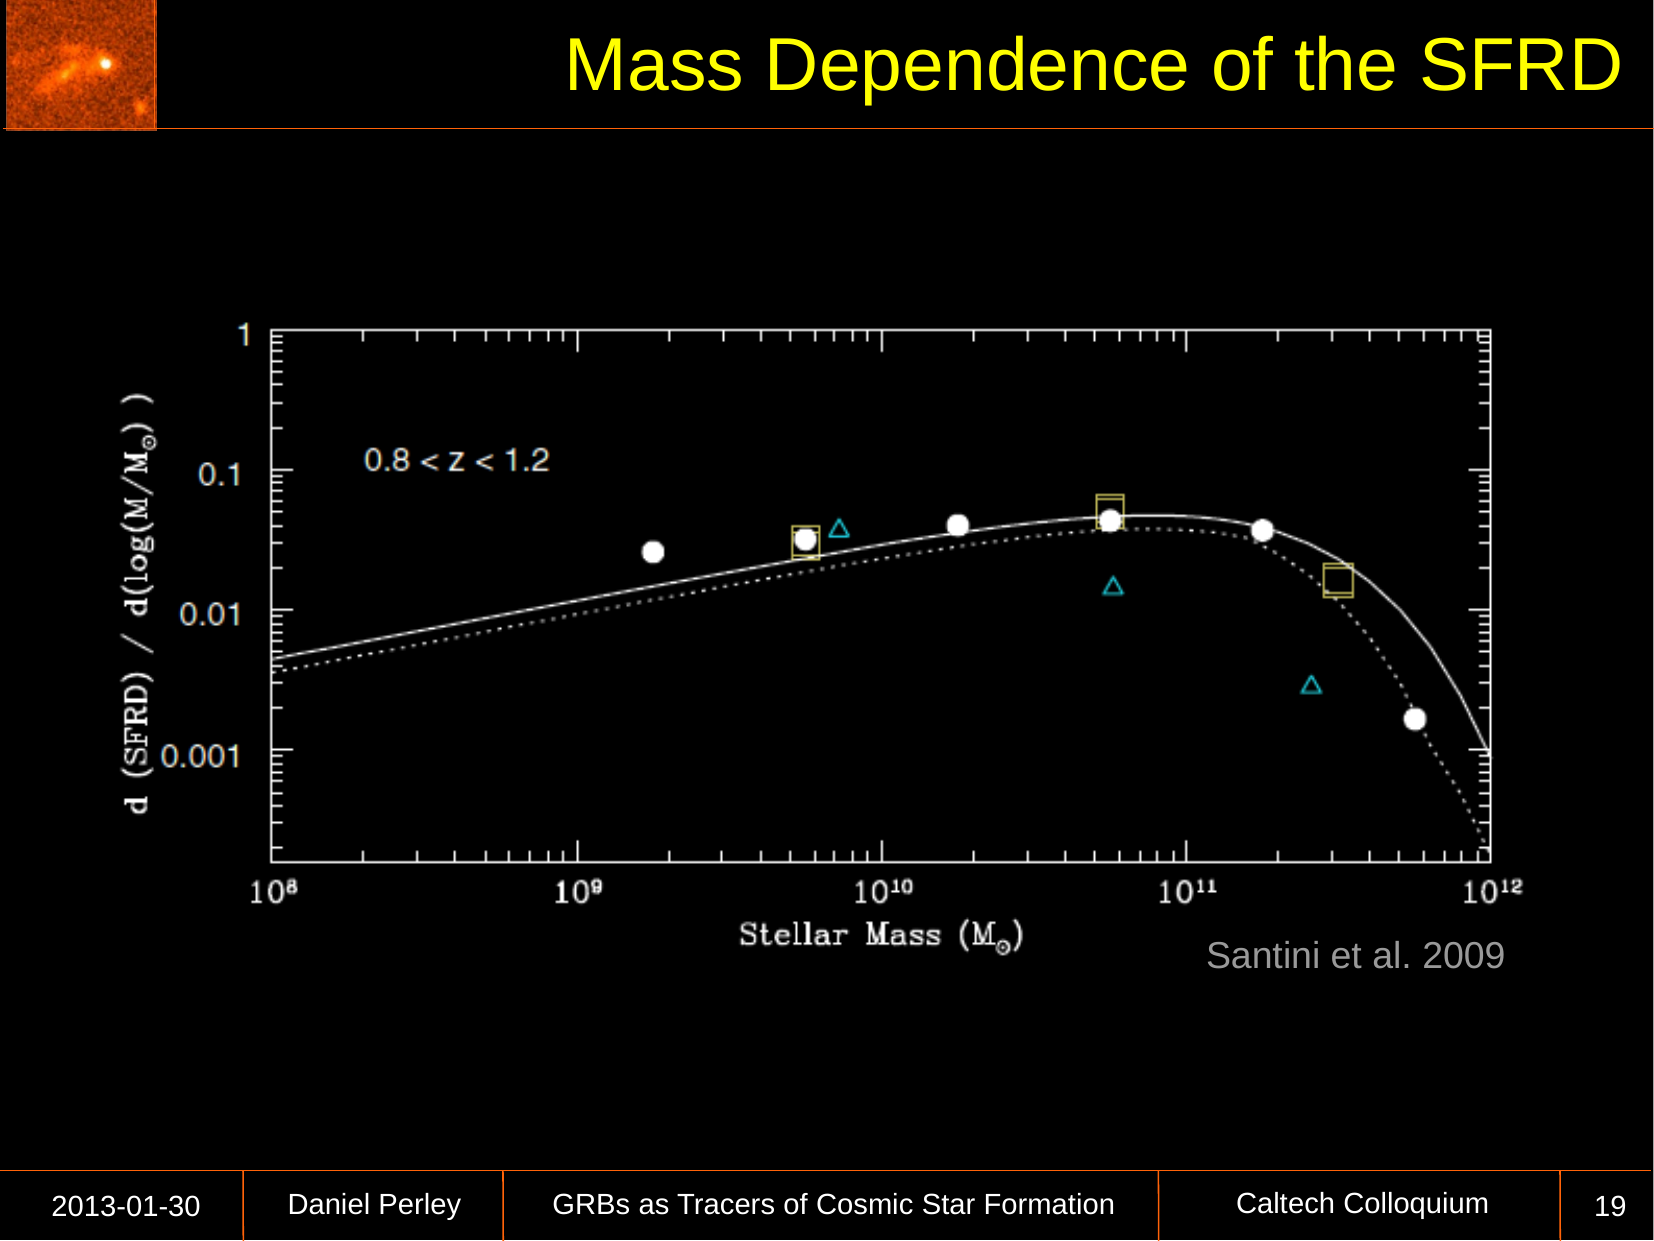

# Mass Dependence of the SFRD
Santini et al. 2009
2013-01-30
19